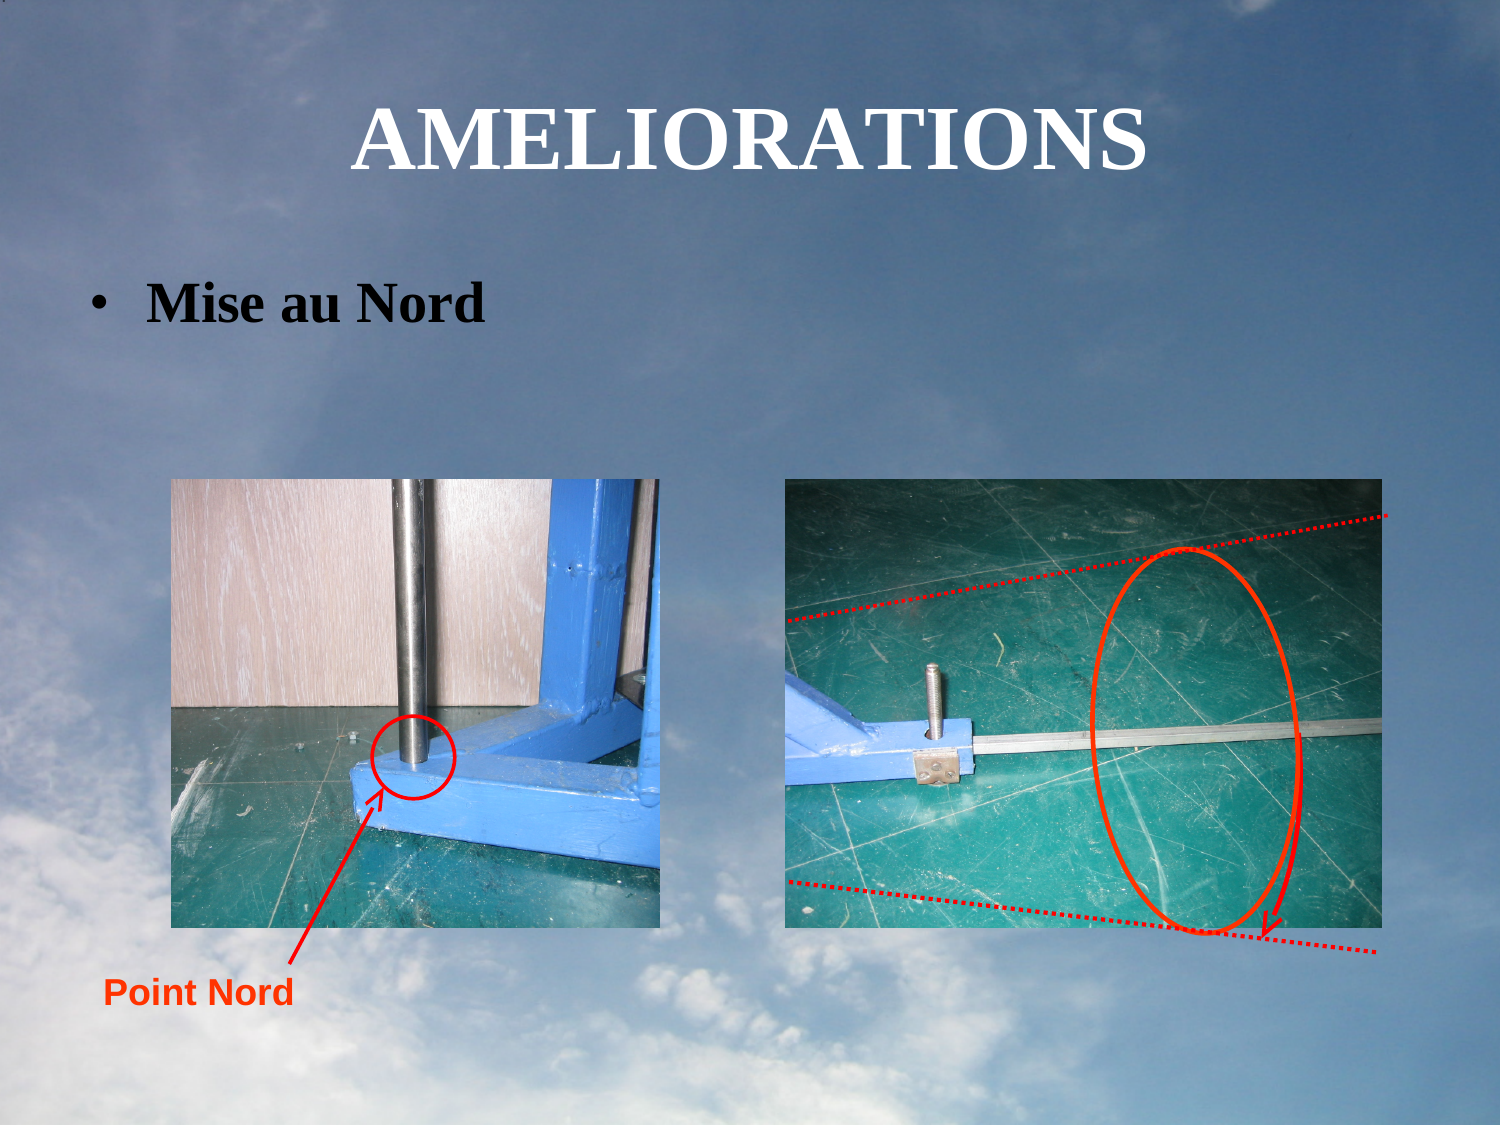

# AMELIORATIONS
Mise au Nord
Point Nord